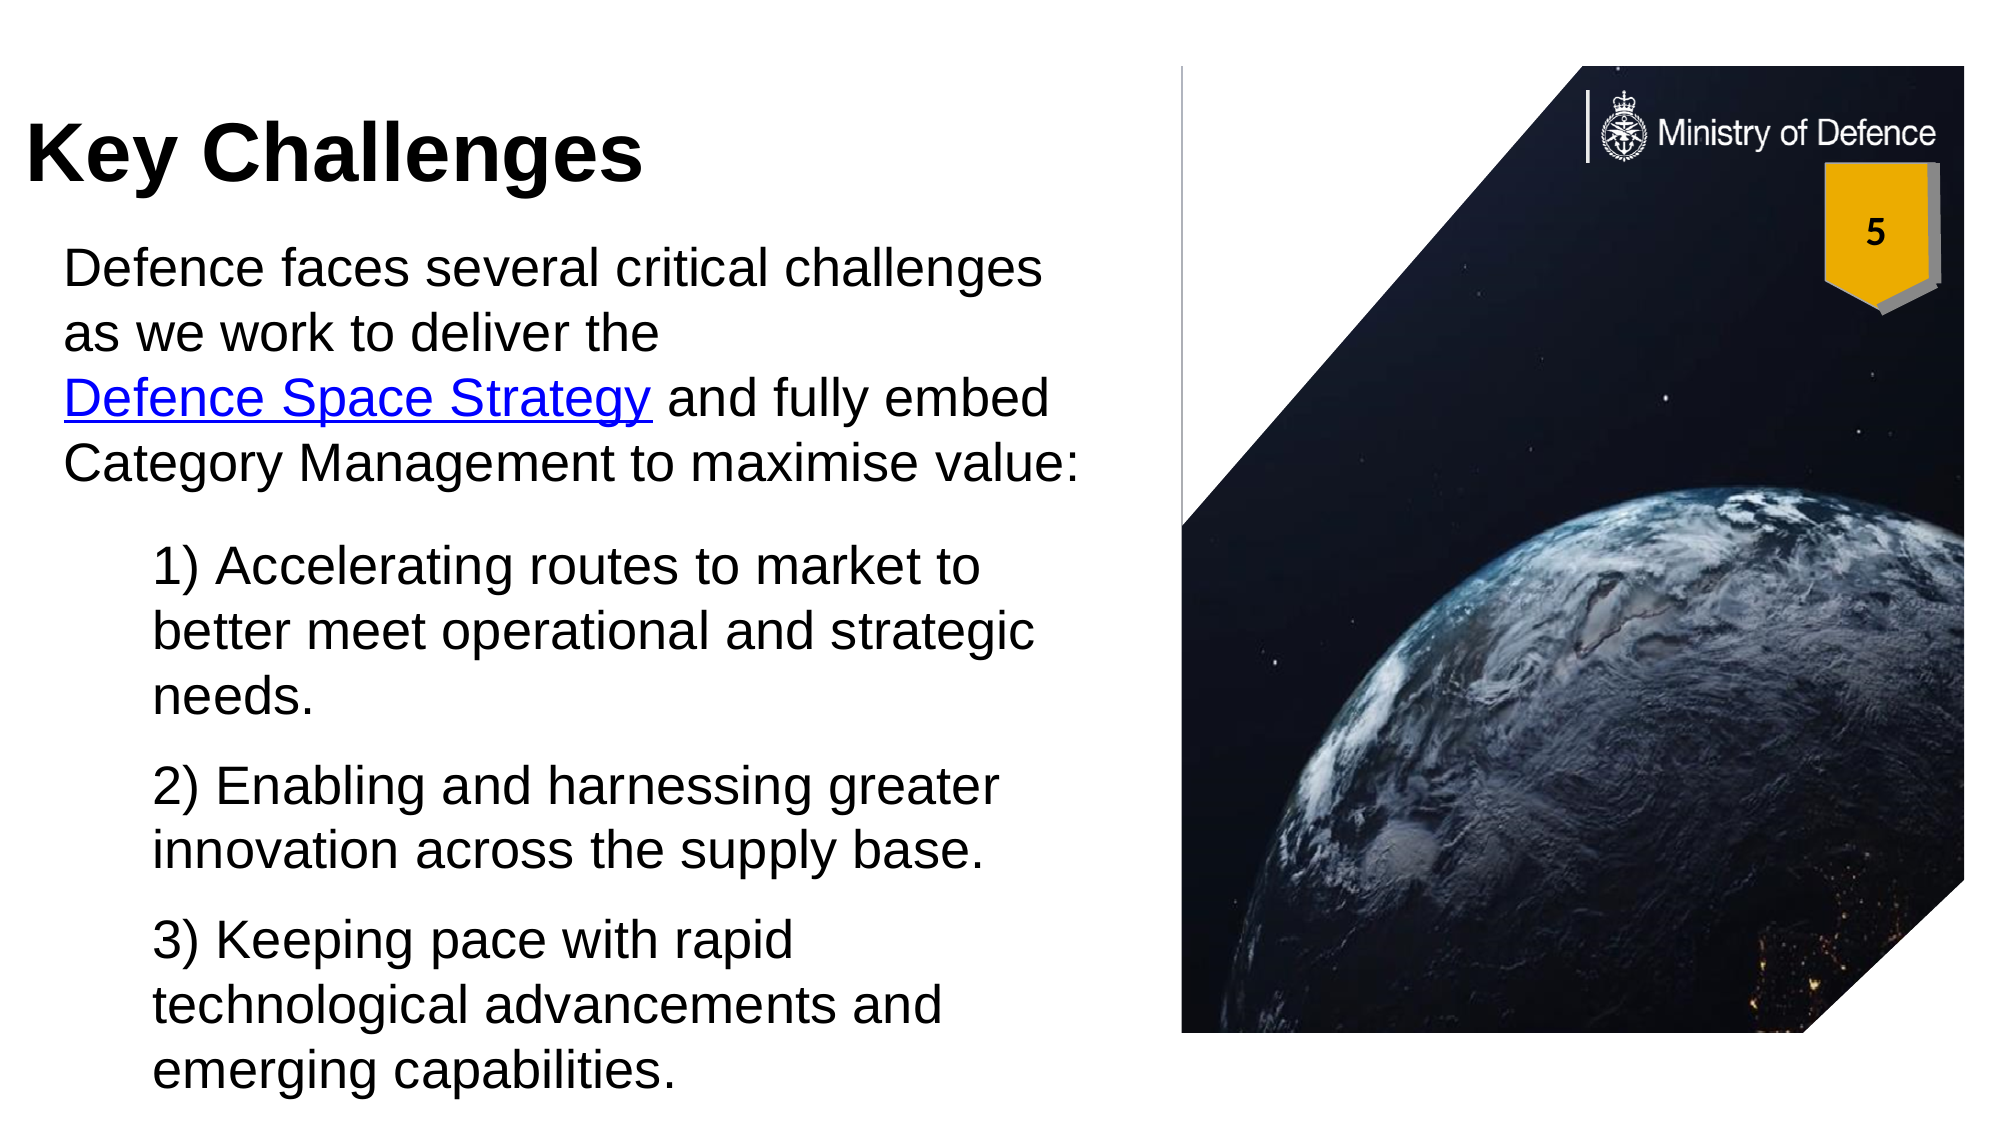

Key Challenges
5
Defence faces several critical challenges as we work to deliver the Defence Space Strategy and fully embed Category Management to maximise value:
1) Accelerating routes to market to better meet operational and strategic needs.
2) Enabling and harnessing greater innovation across the supply base.
3) Keeping pace with rapid technological advancements and emerging capabilities.